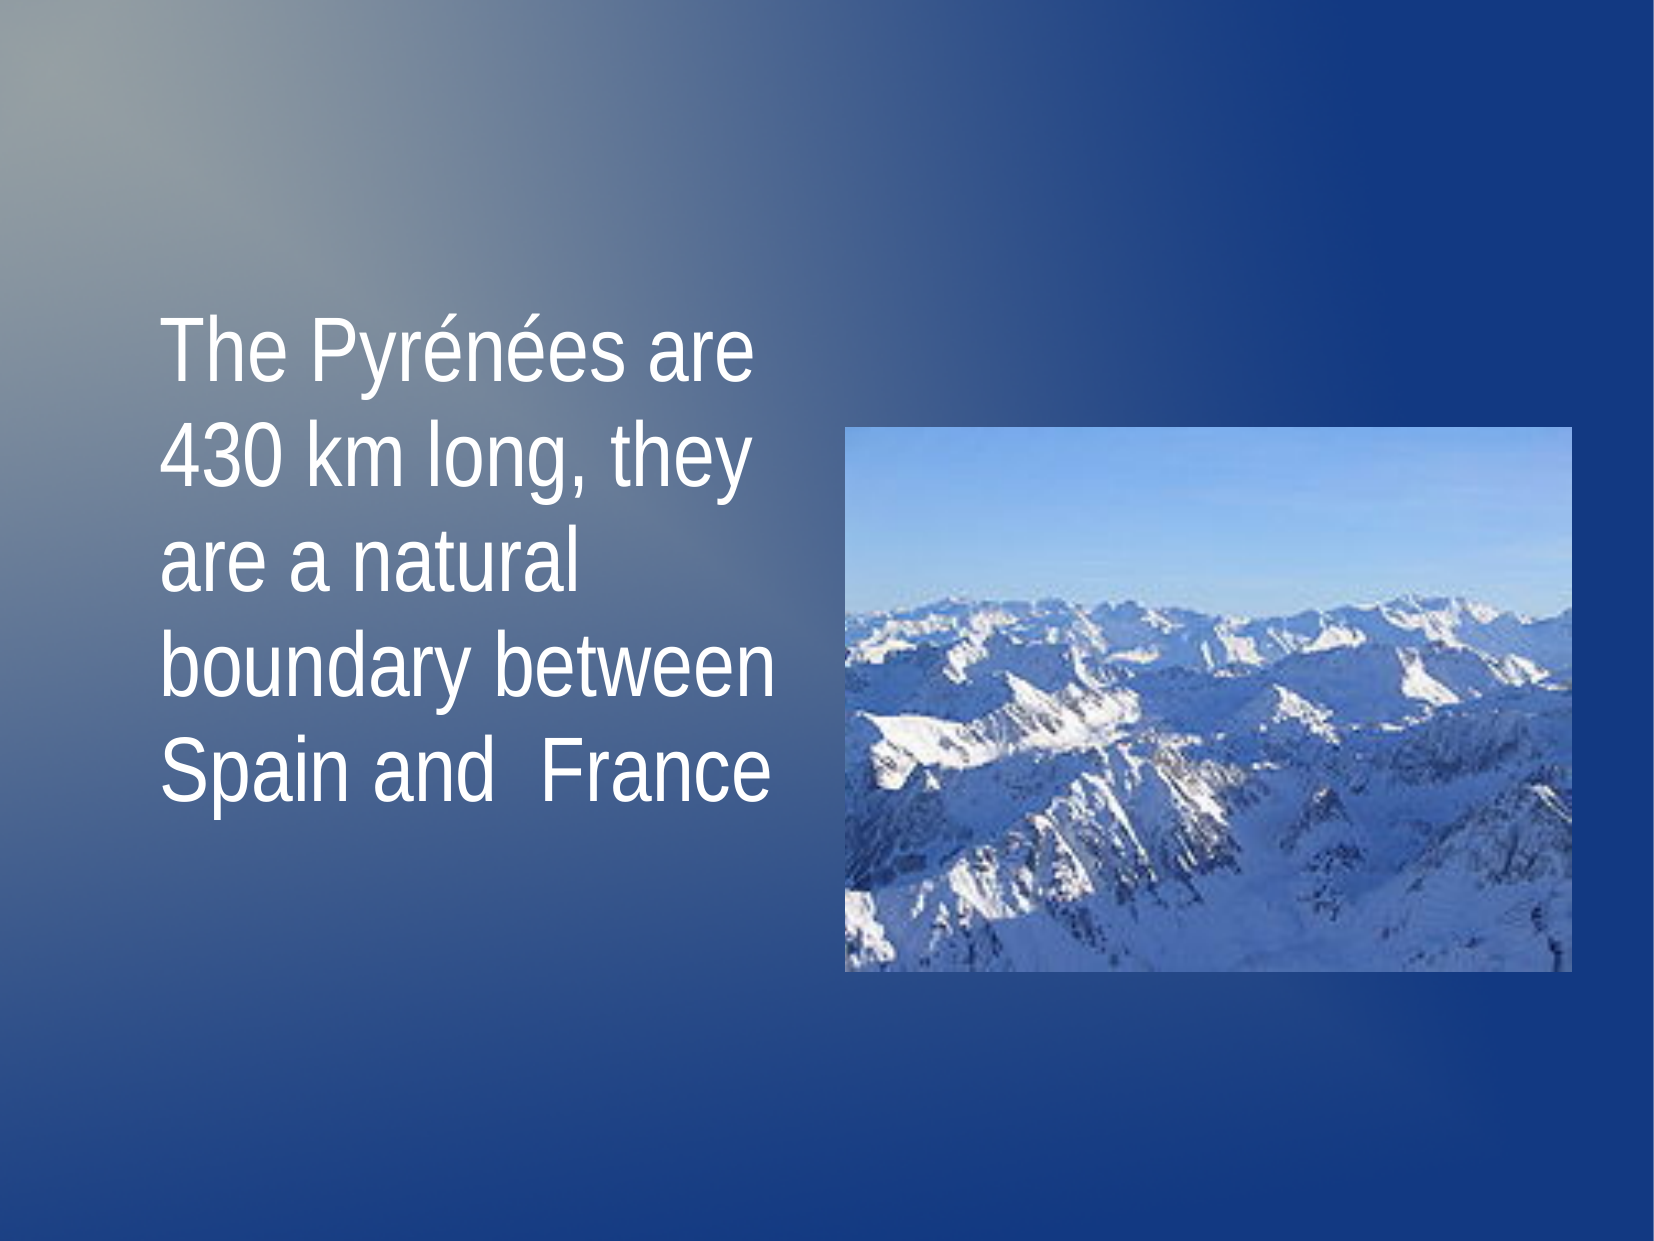

# The Pyrénées are 430 km long, they are a natural boundary between Spain and France